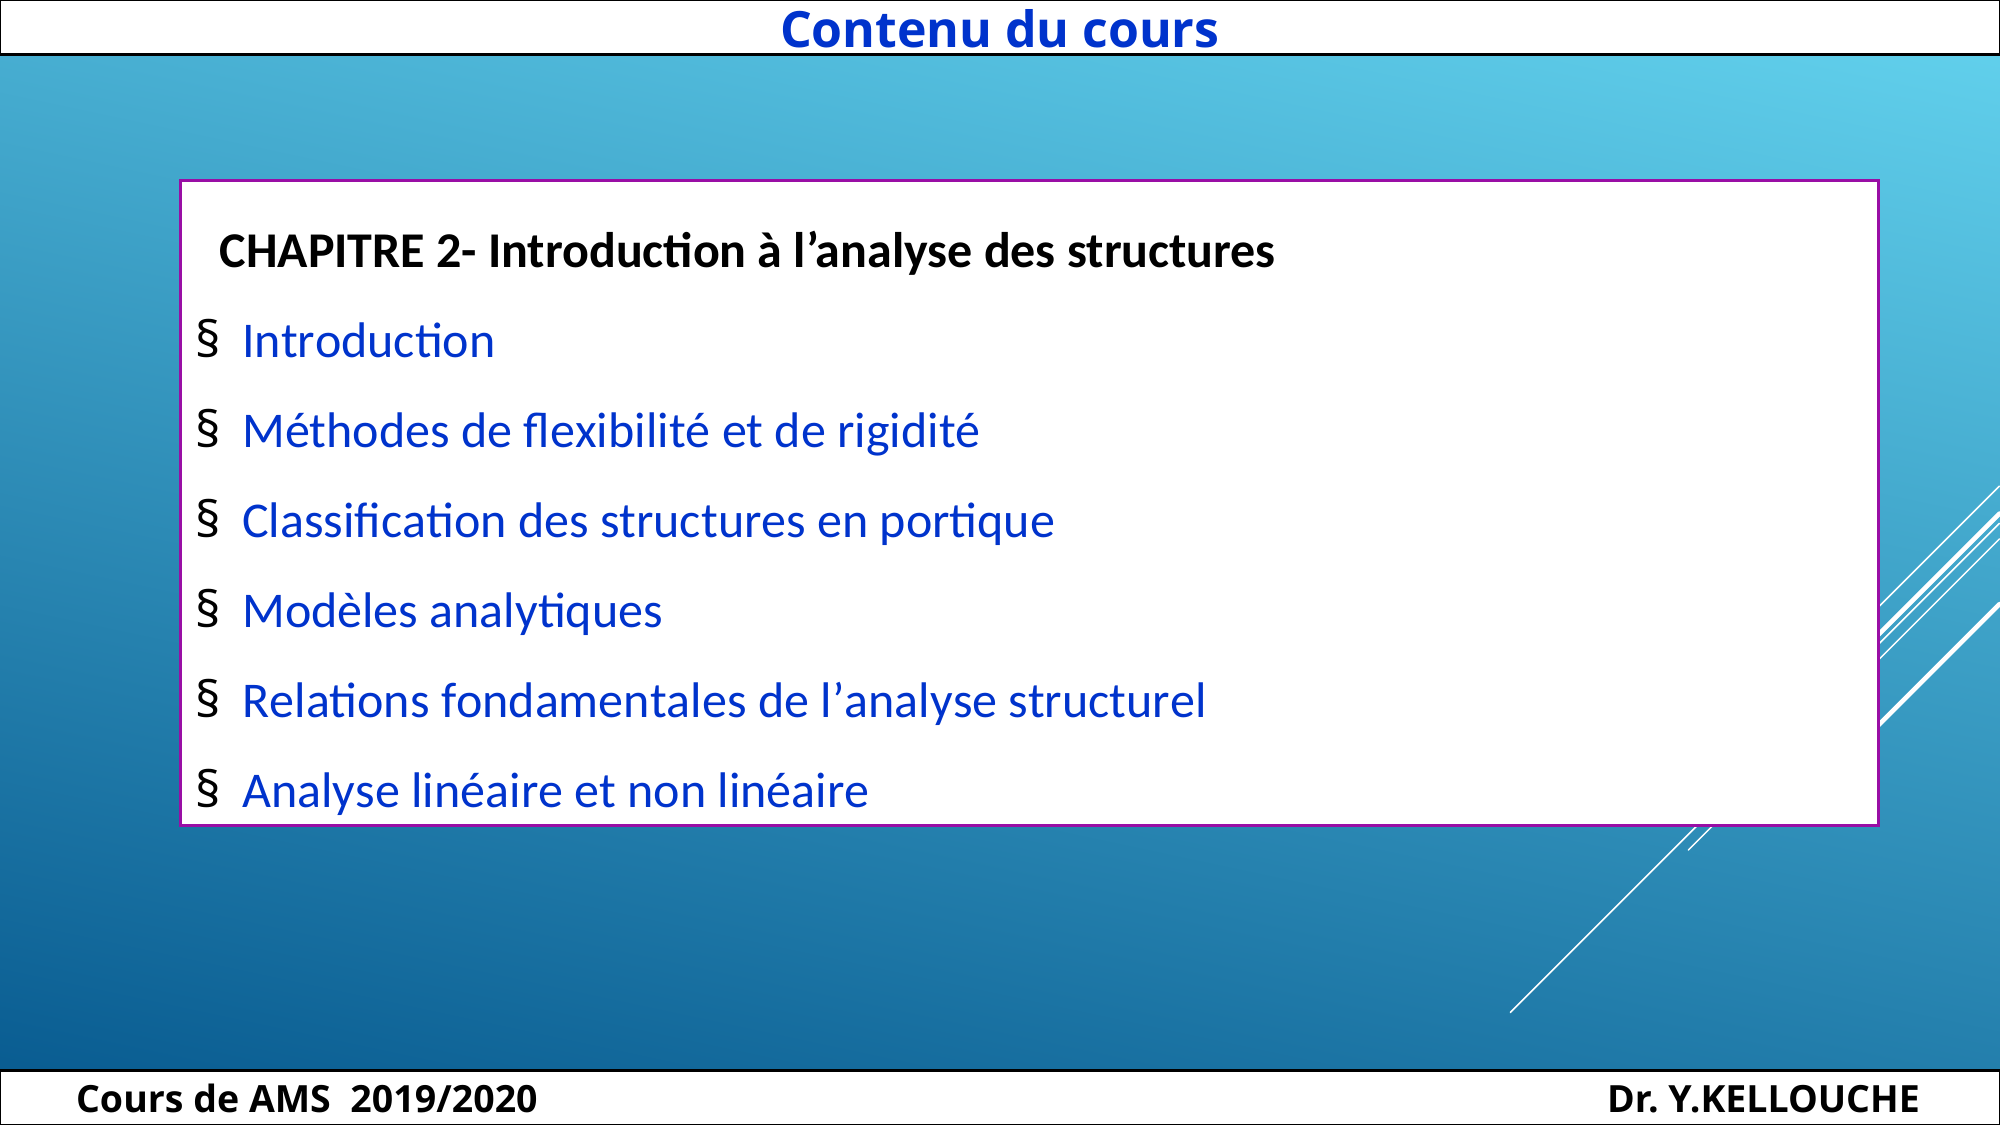

Contenu du cours
CHAPITRE 2- Introduction à l’analyse des structures
Introduction
Méthodes de flexibilité et de rigidité
Classification des structures en portique
Modèles analytiques
Relations fondamentales de l’analyse structurel
Analyse linéaire et non linéaire
Cours de AMS 2019/2020 Dr. Y.KELLOUCHE